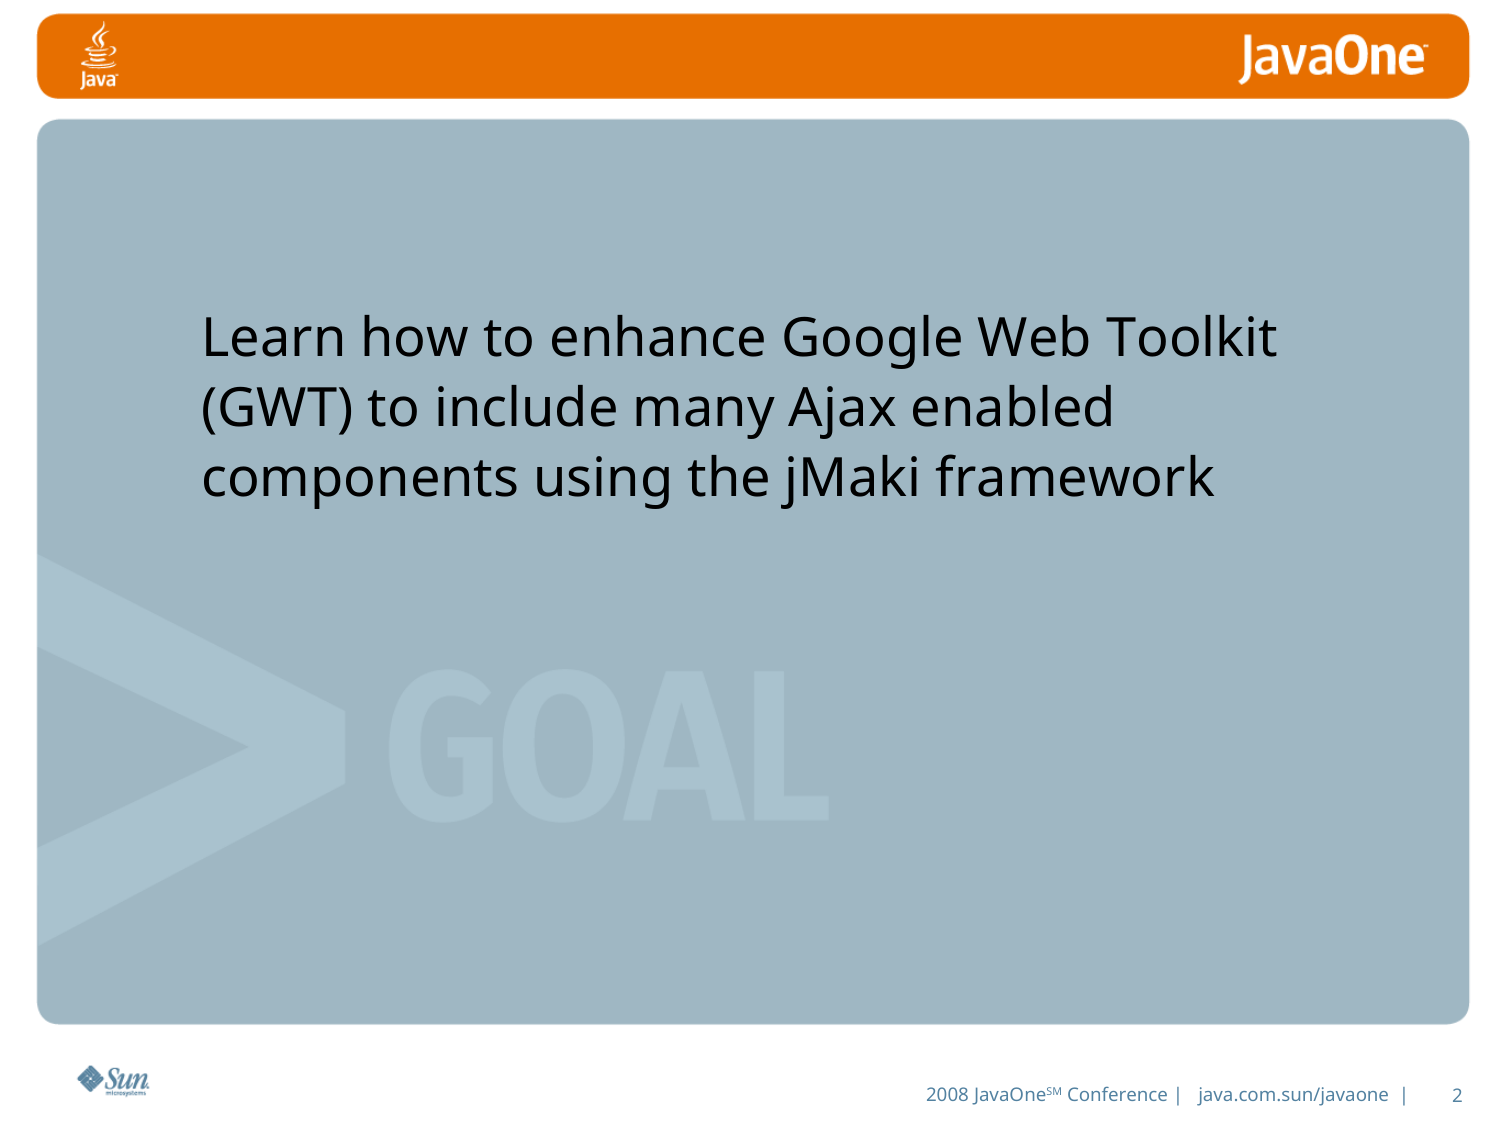

# Learn how to enhance Google Web Toolkit (GWT) to include many Ajax enabled components using the jMaki framework